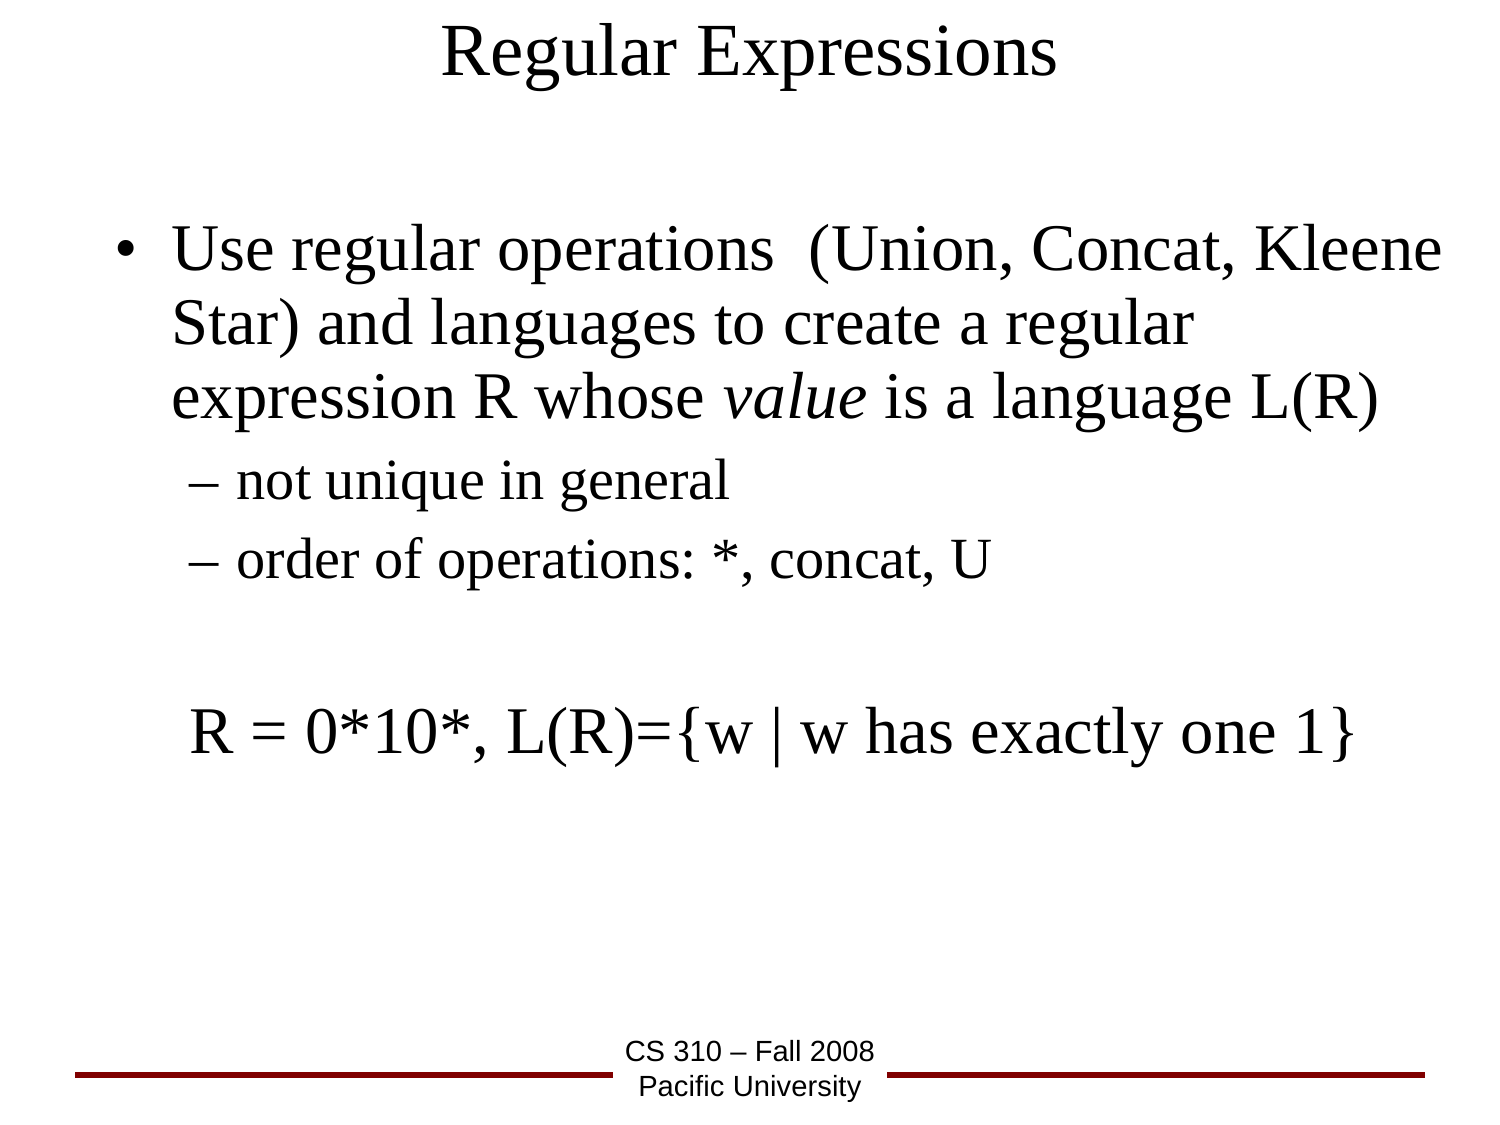

# Regular Expressions
Use regular operations (Union, Concat, Kleene Star) and languages to create a regular expression R whose value is a language L(R)
not unique in general
order of operations: *, concat, U
R = 0*10*, L(R)={w | w has exactly one 1}